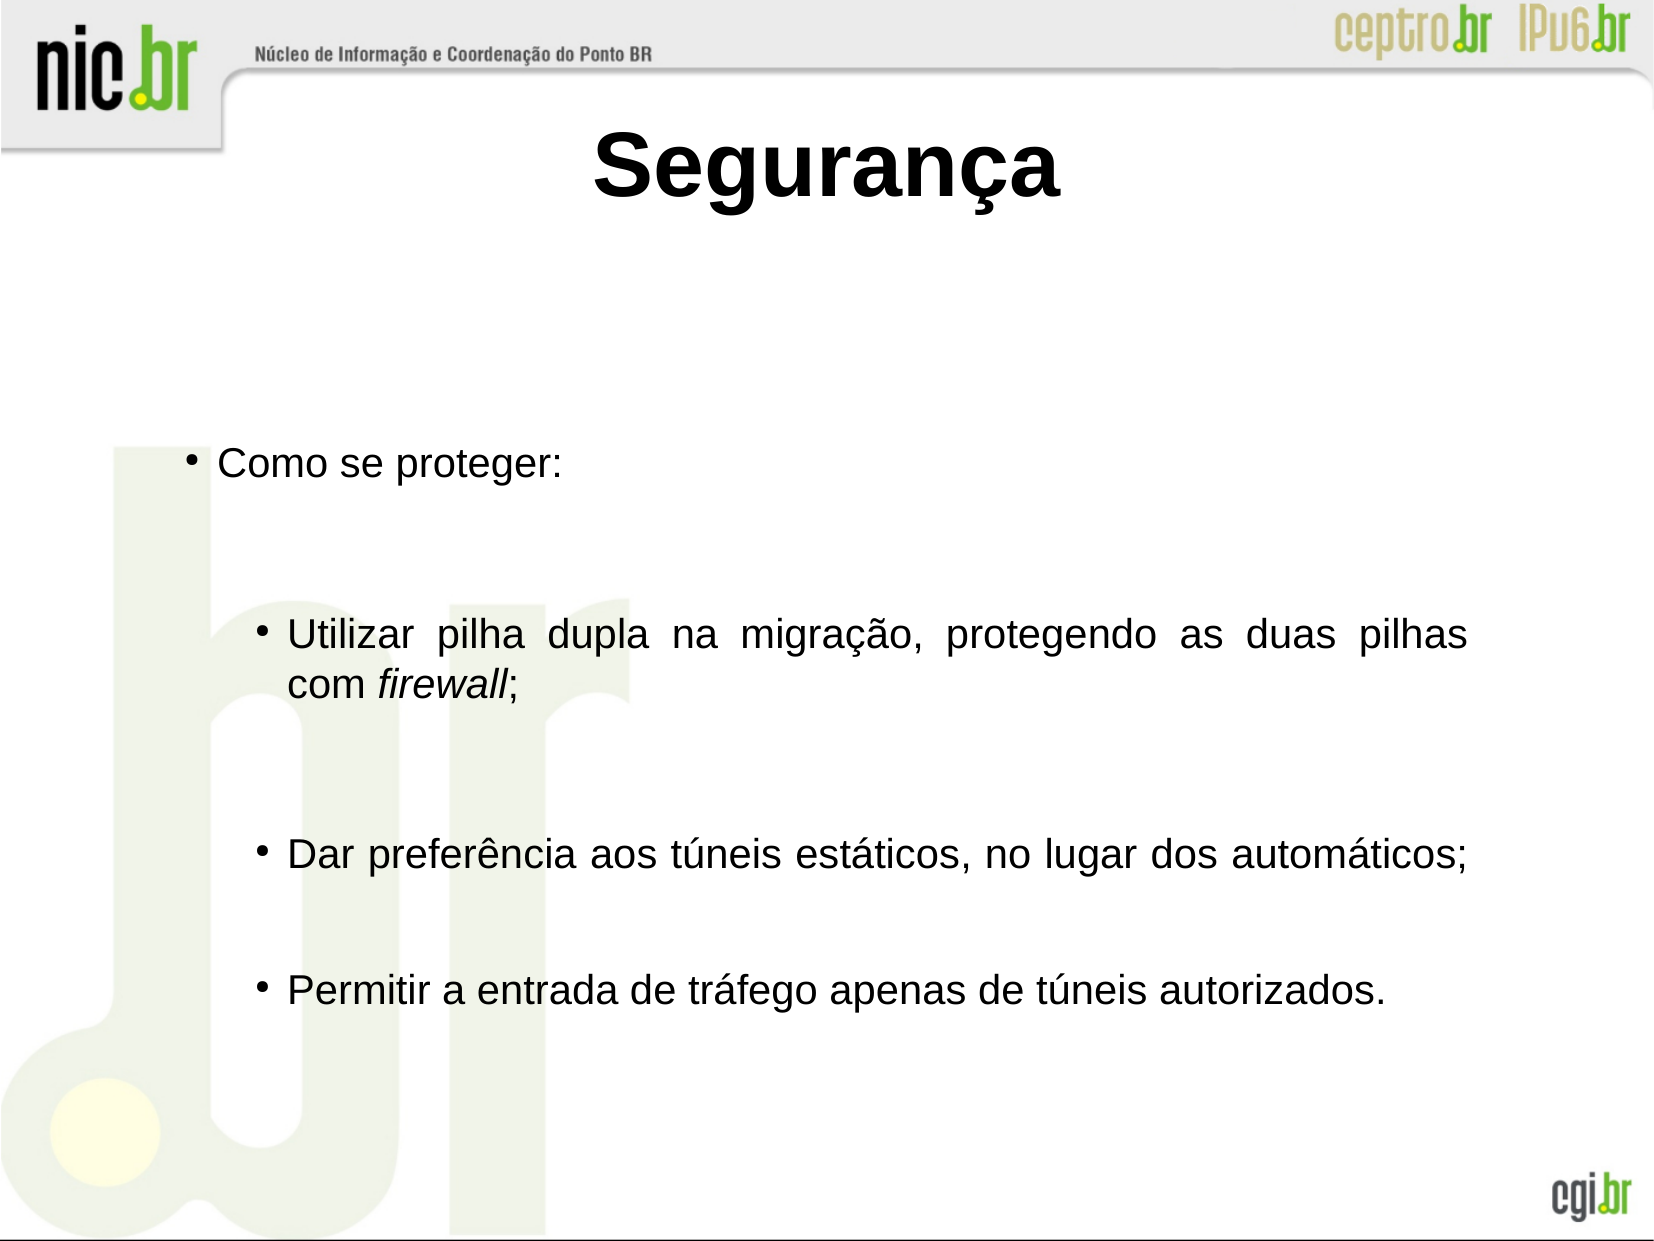

Segurança
Como se proteger:
Utilizar pilha dupla na migração, protegendo as duas pilhas com firewall;
Dar preferência aos túneis estáticos, no lugar dos automáticos;
Permitir a entrada de tráfego apenas de túneis autorizados.